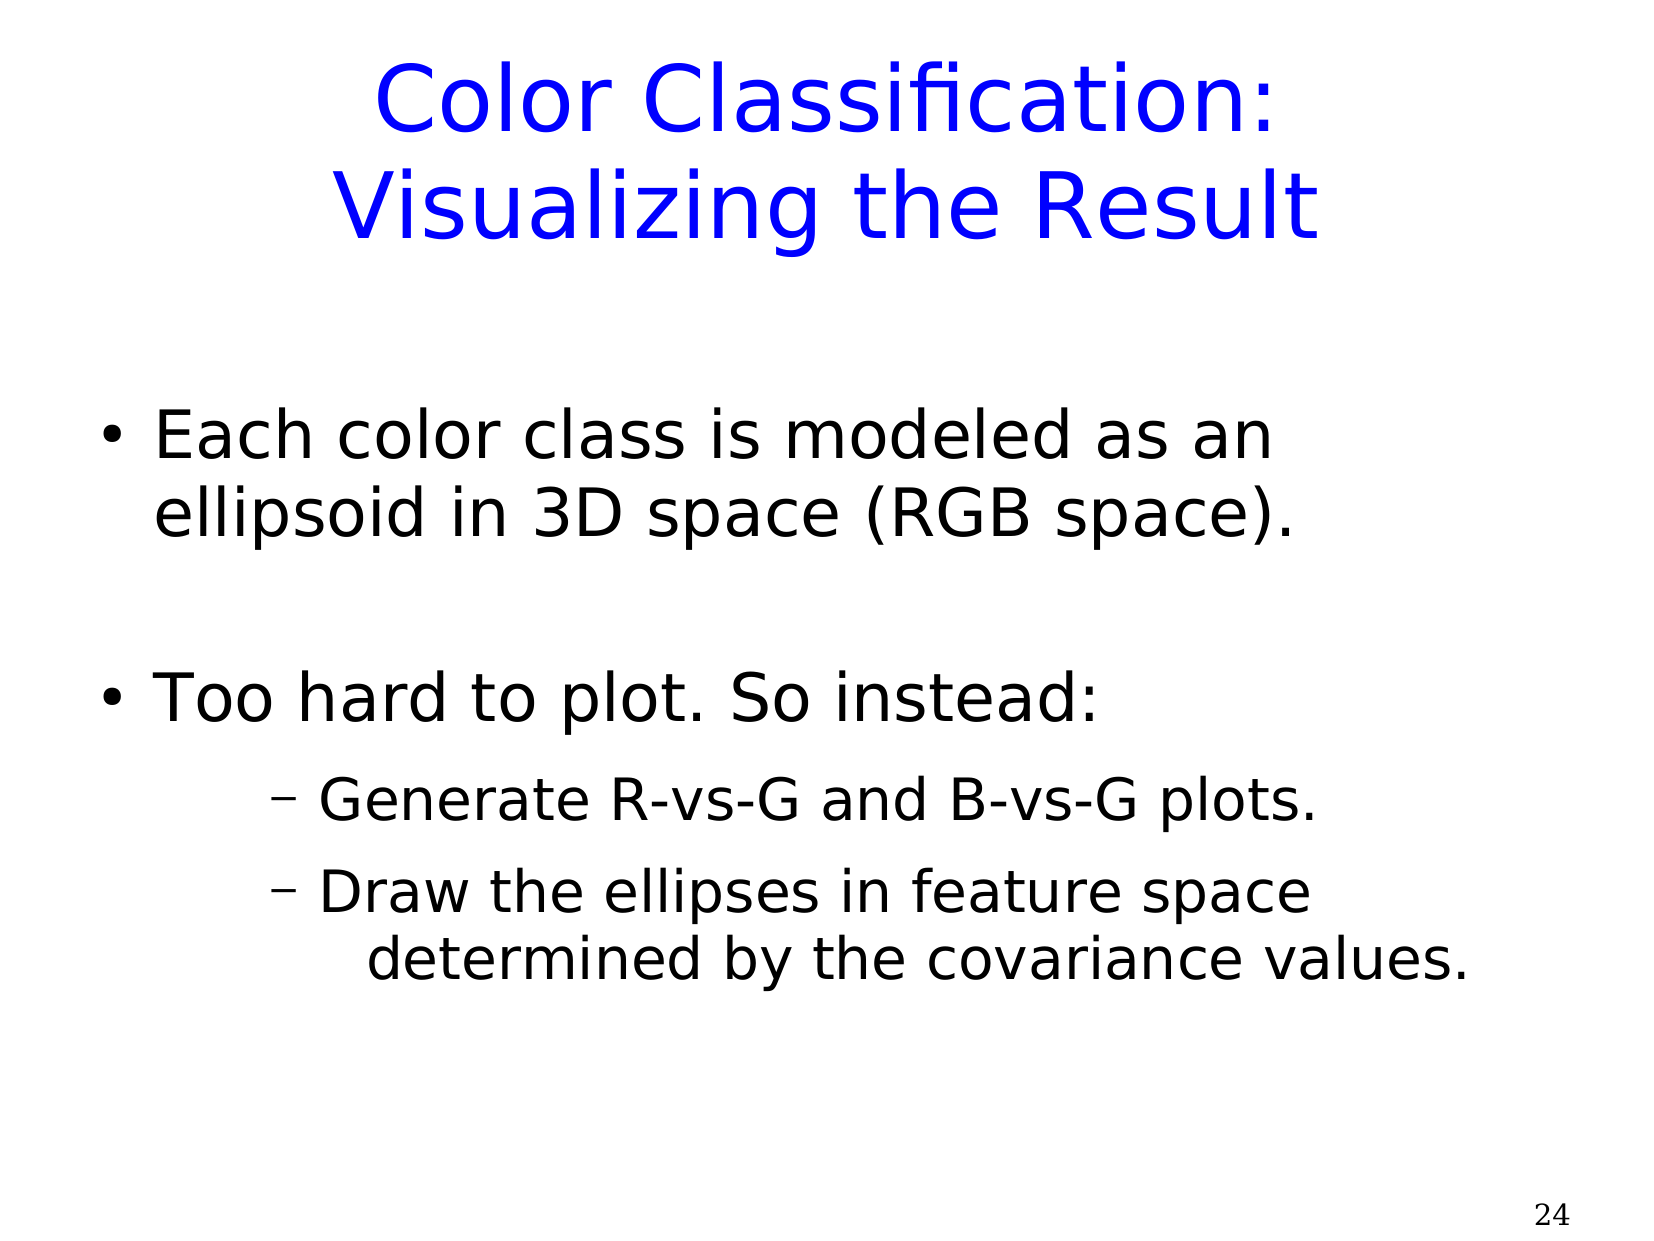

# Color Classification: Visualizing the Result
Each color class is modeled as an ellipsoid in 3D space (RGB space).
Too hard to plot. So instead:
Generate R-vs-G and B-vs-G plots.
Draw the ellipses in feature space determined by the covariance values.
24